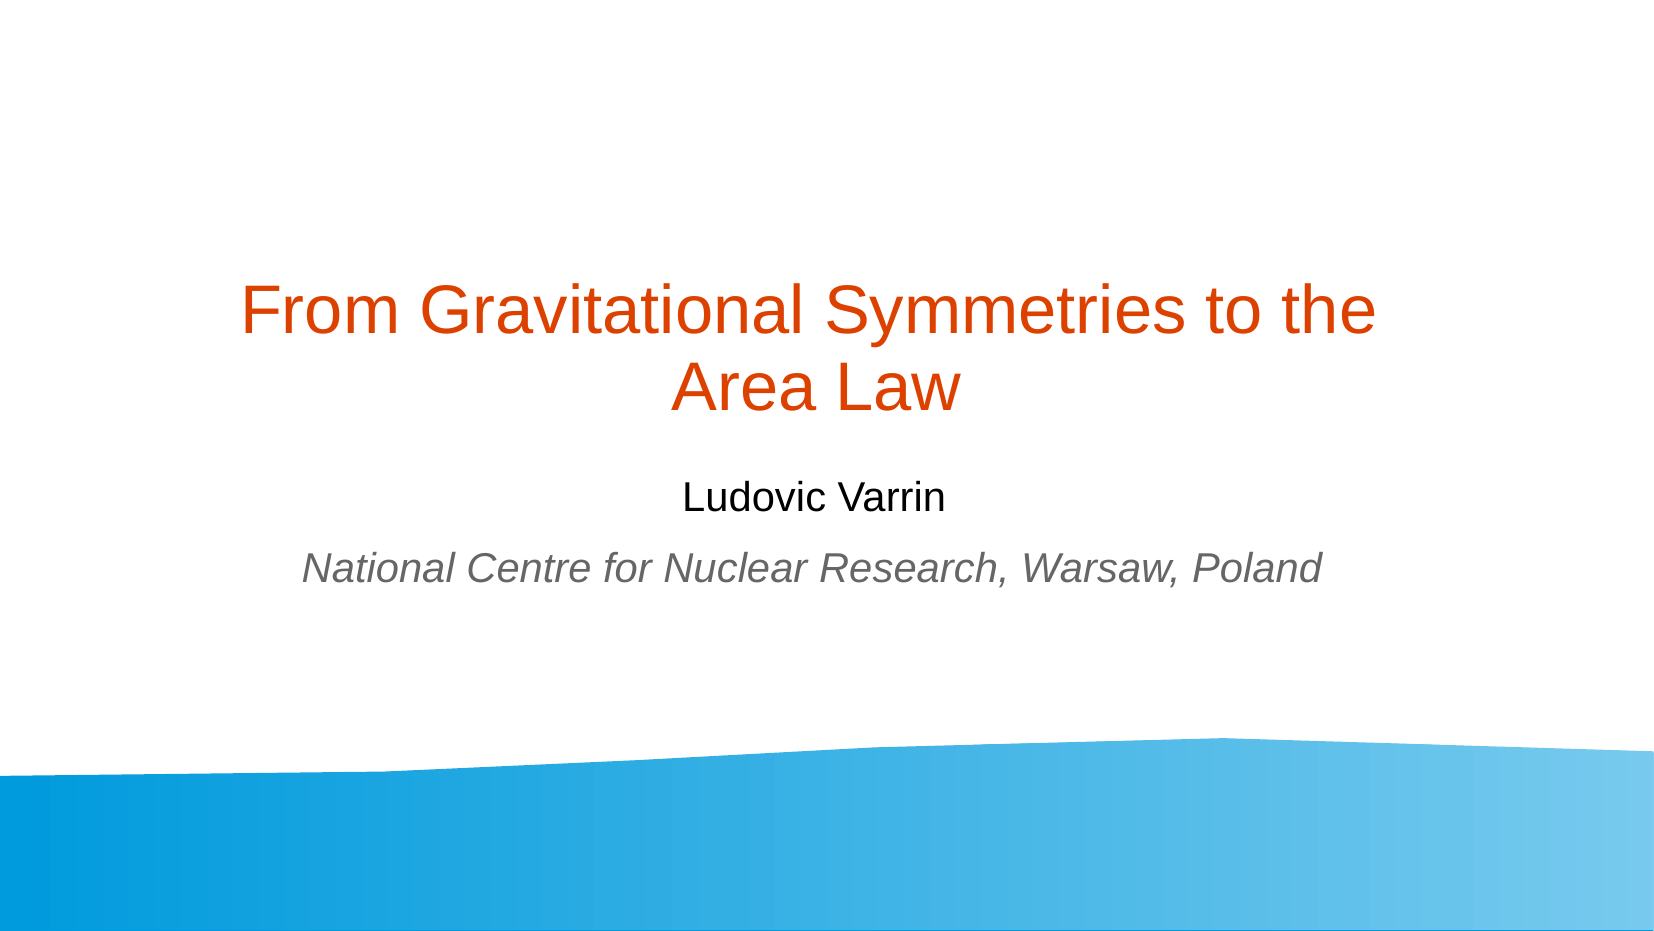

# From Gravitational Symmetries to the Area Law
Ludovic Varrin
National Centre for Nuclear Research, Warsaw, Poland